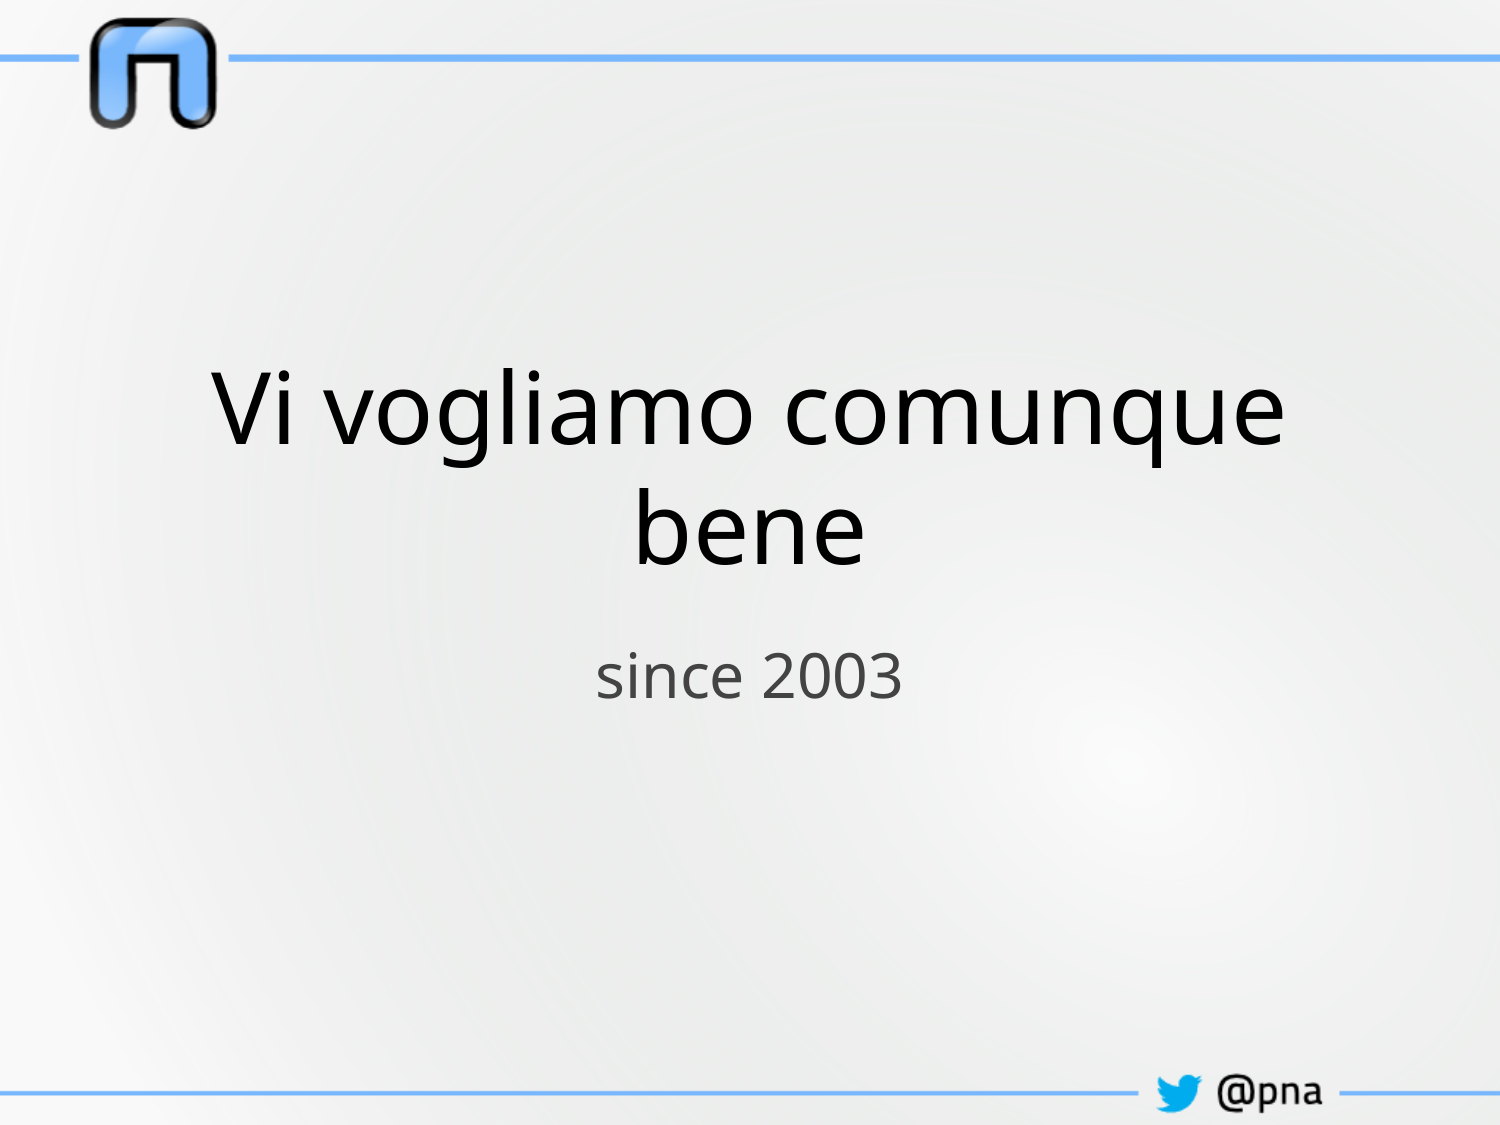

# Vi vogliamo comunque bene
since 2003